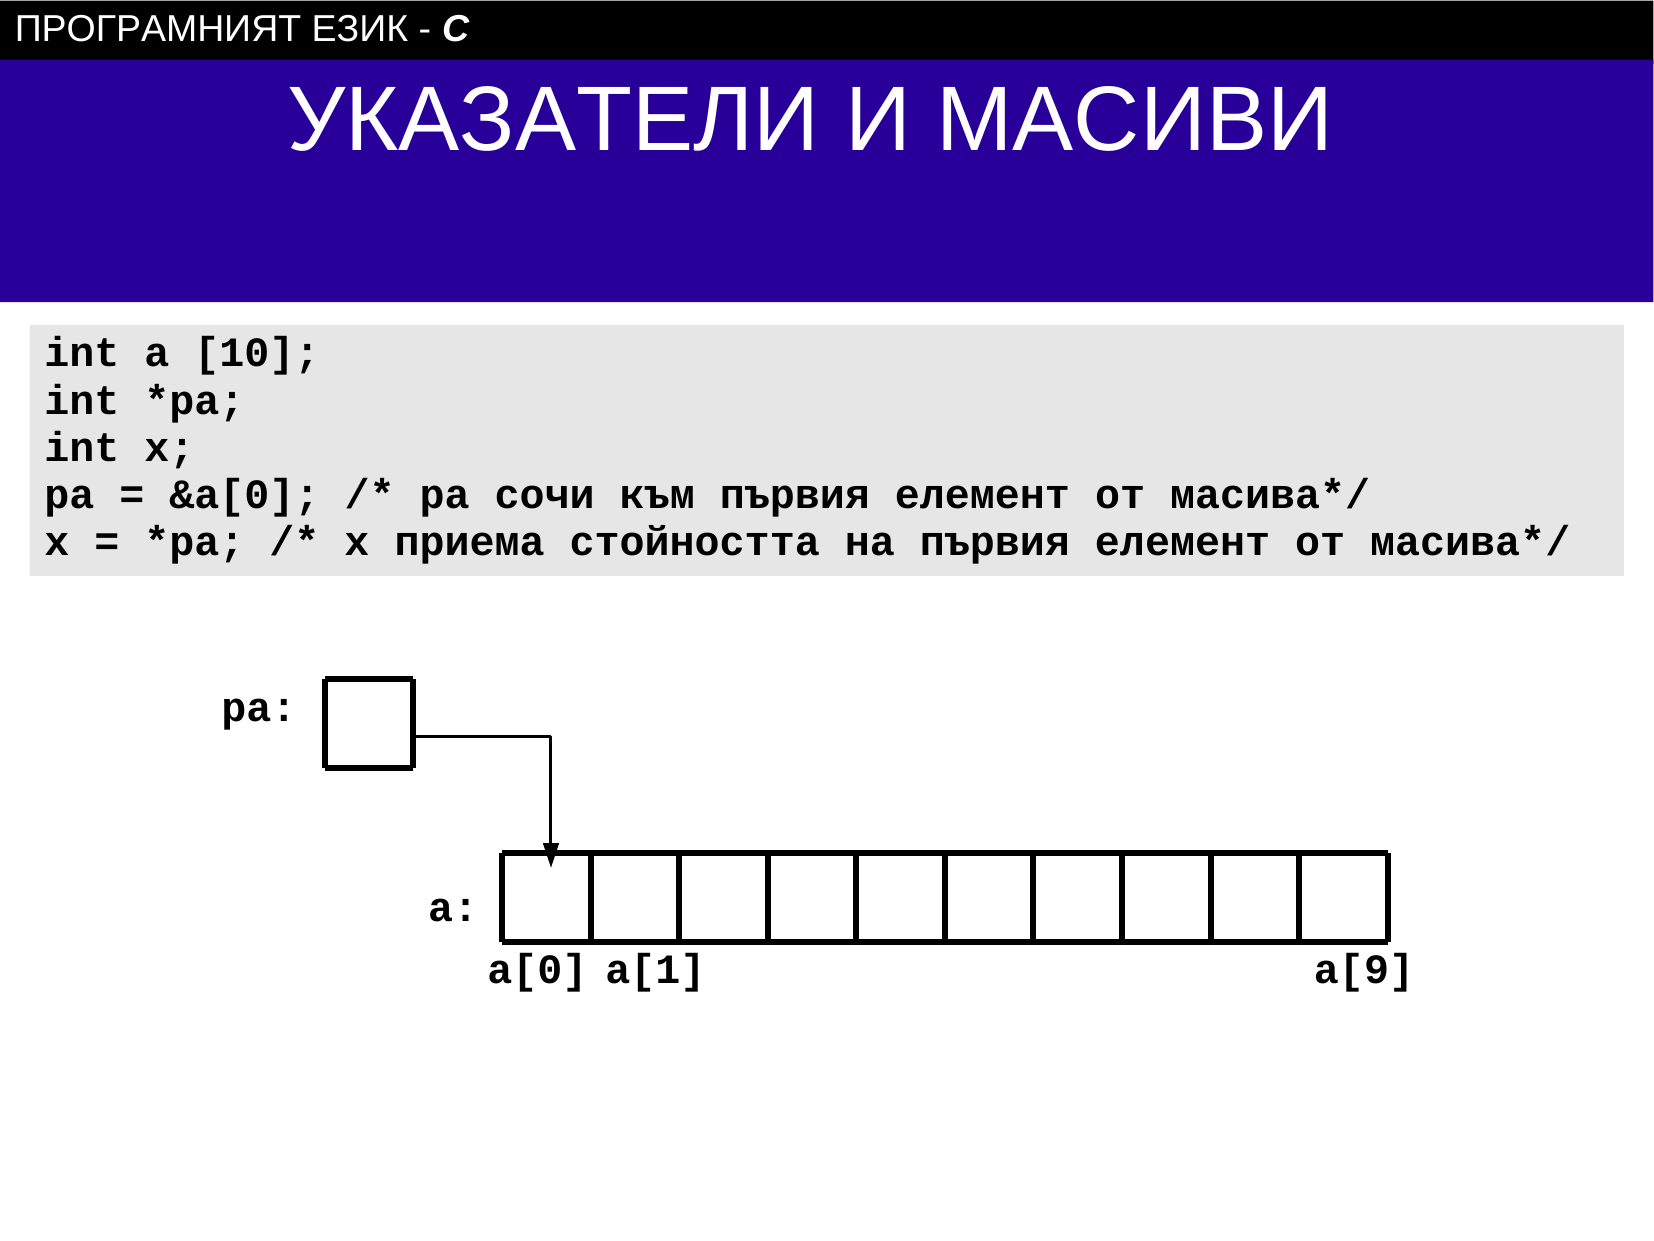

ПРОГРАМНИЯT ЕЗИК - С
			 УКАЗАТЕЛИ И МАСИВИ
int a [10];
int *pa;
int x;
pa = &a[0]; /* pa сочи към първия елемент от масива*/
x = *pa; /* x приема стойността на първия елемент от масива*/
pa:
a:
a[0]
a[1]
a[9]